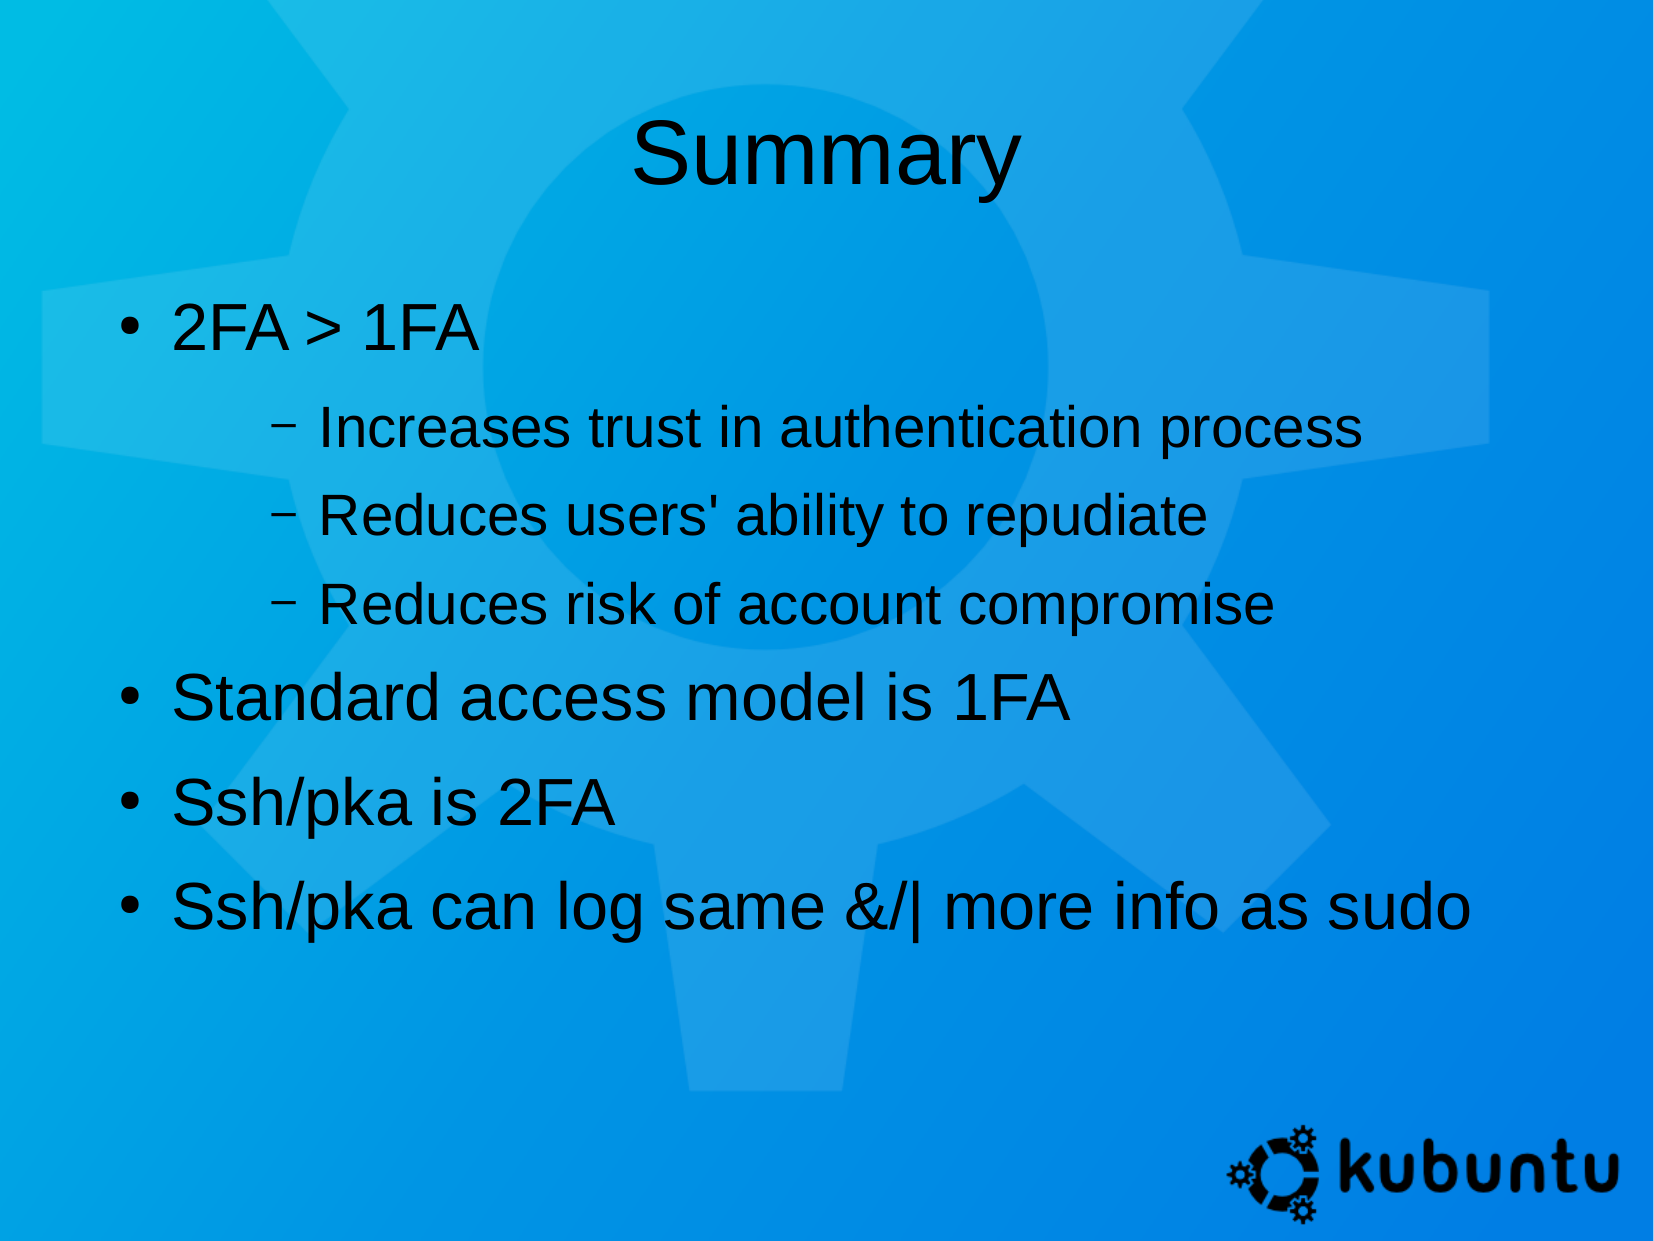

# Summary
2FA > 1FA
Increases trust in authentication process
Reduces users' ability to repudiate
Reduces risk of account compromise
Standard access model is 1FA
Ssh/pka is 2FA
Ssh/pka can log same &/| more info as sudo